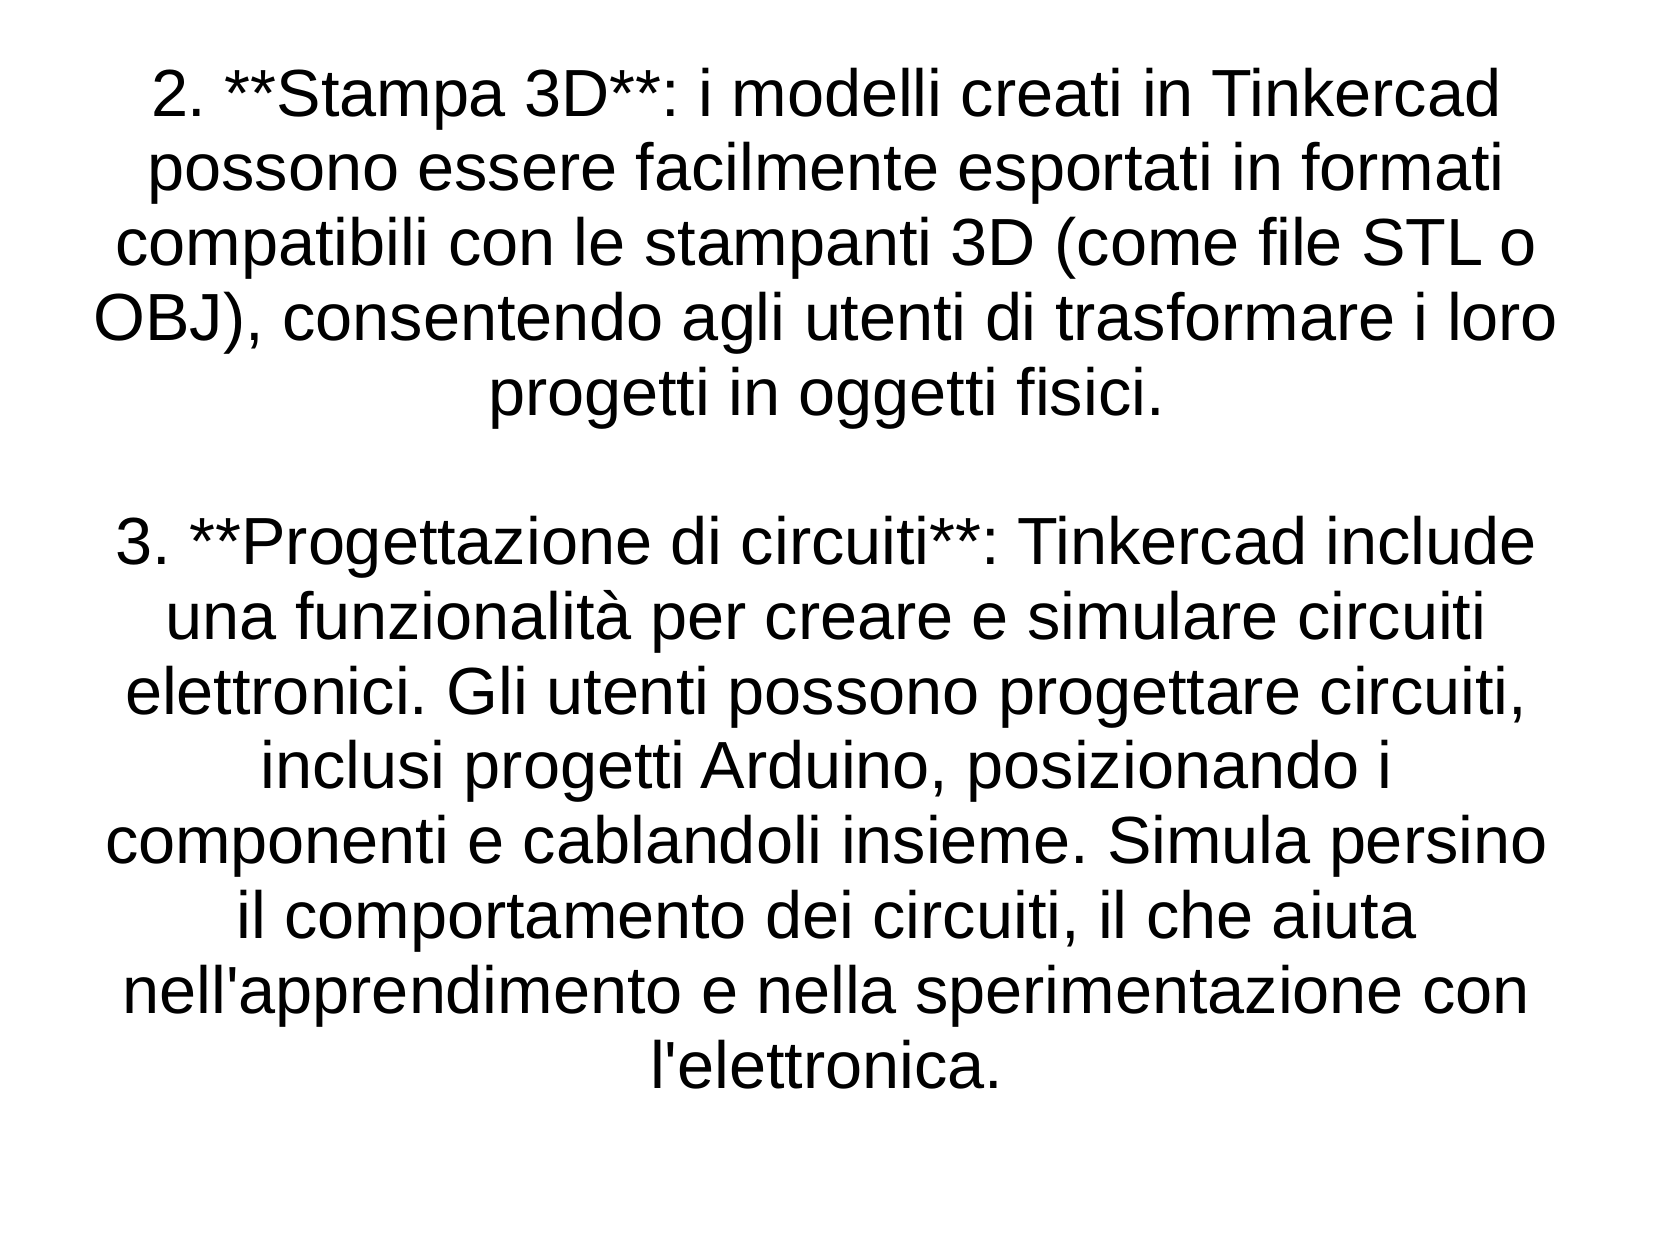

# 2. **Stampa 3D**: i modelli creati in Tinkercad possono essere facilmente esportati in formati compatibili con le stampanti 3D (come file STL o OBJ), consentendo agli utenti di trasformare i loro progetti in oggetti fisici.
3. **Progettazione di circuiti**: Tinkercad include una funzionalità per creare e simulare circuiti elettronici. Gli utenti possono progettare circuiti, inclusi progetti Arduino, posizionando i componenti e cablandoli insieme. Simula persino il comportamento dei circuiti, il che aiuta nell'apprendimento e nella sperimentazione con l'elettronica.